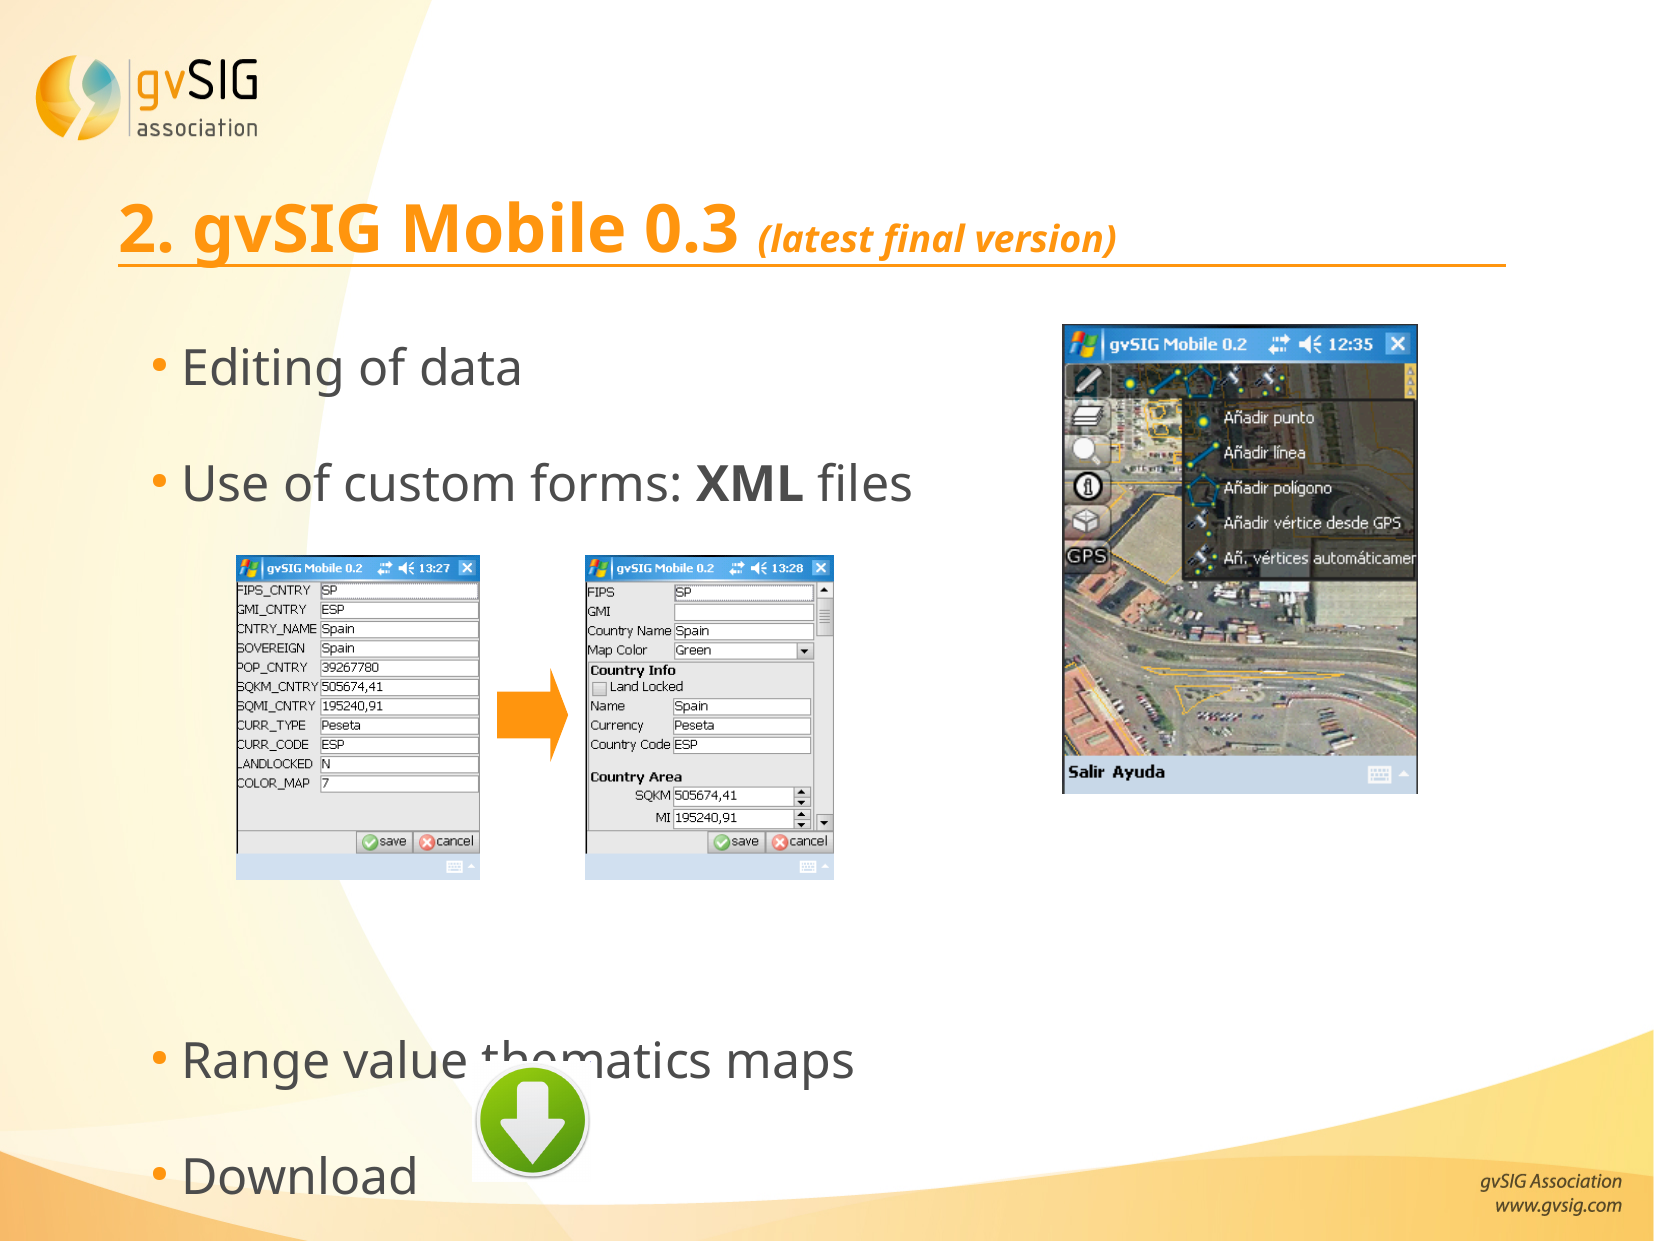

# 2. gvSIG Mobile 0.3 (latest final version)
 Editing of data
 Use of custom forms: XML files
 Range value thematics maps
 Download